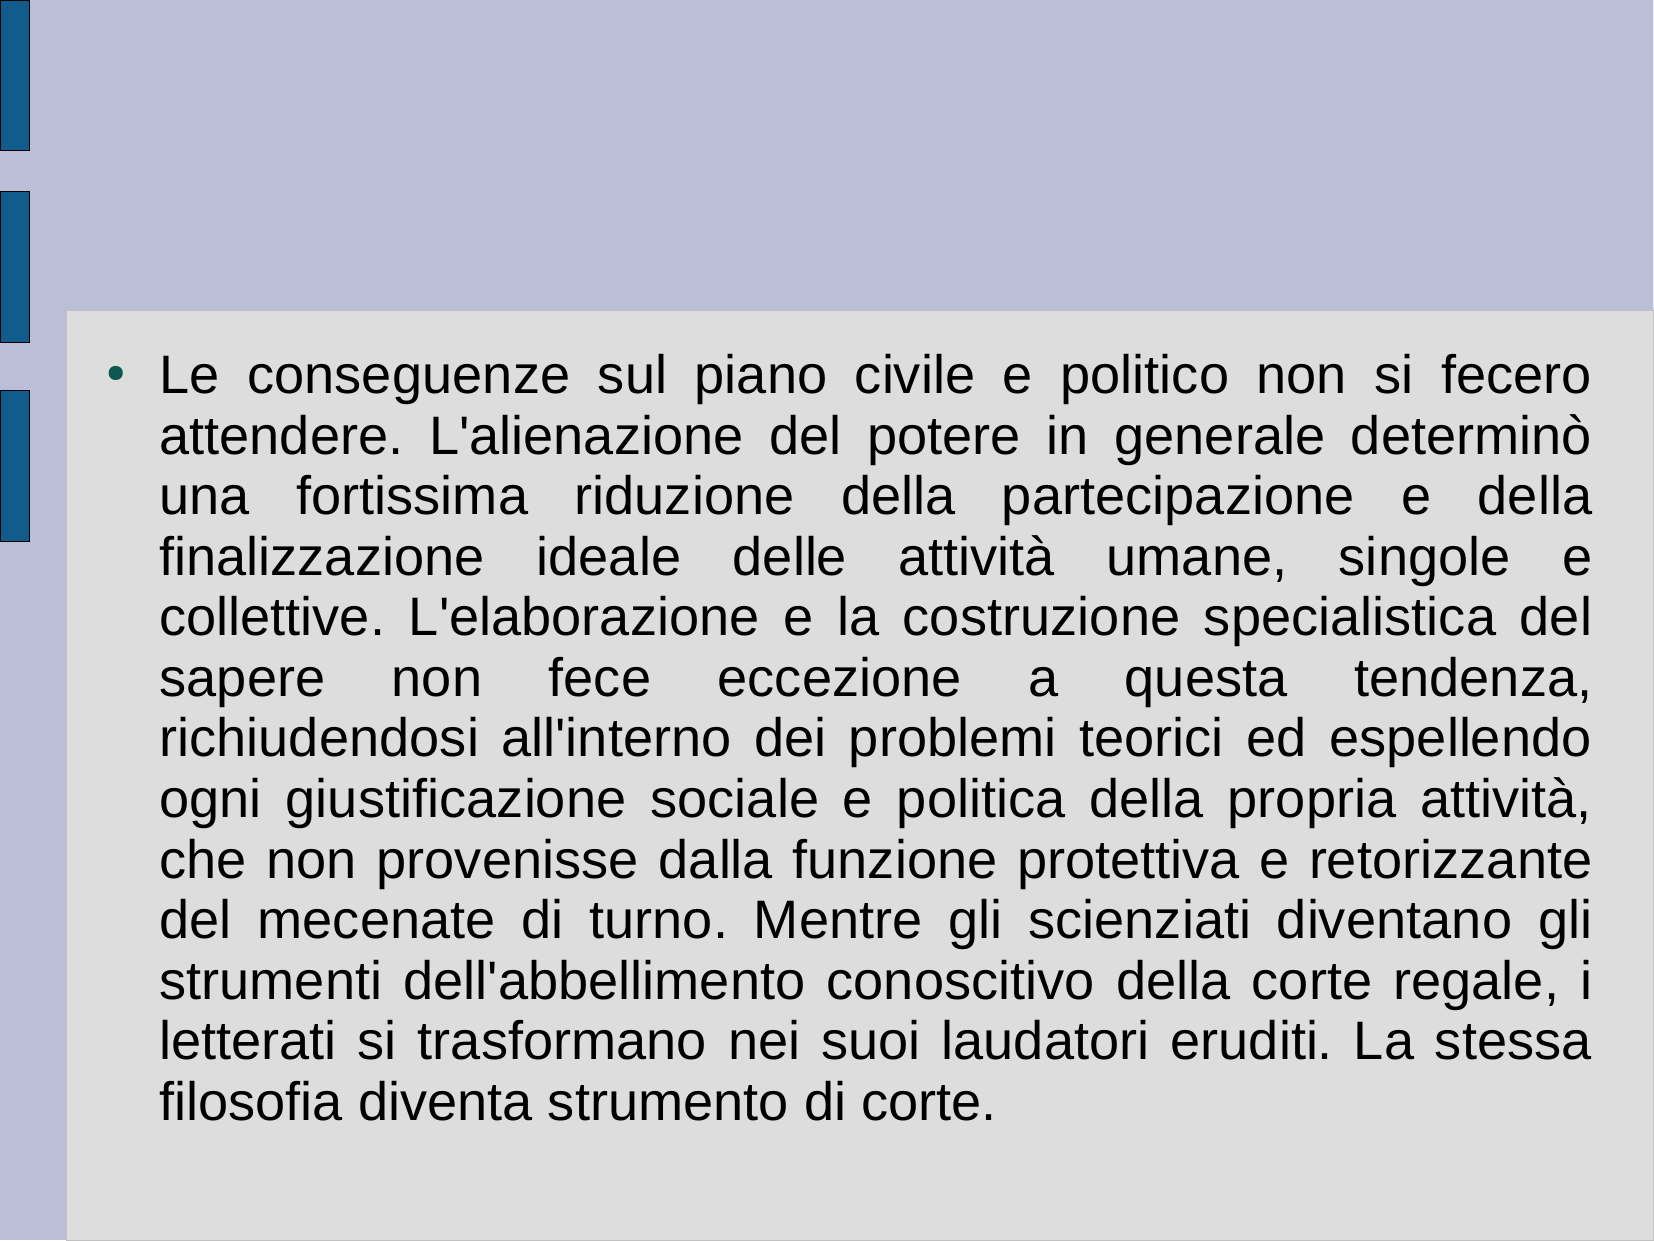

#
Le conseguenze sul piano civile e politico non si fecero attendere. L'alienazione del potere in generale determinò una fortissima riduzione della partecipazione e della finalizzazione ideale delle attività umane, singole e collettive. L'elaborazione e la costruzione specialistica del sapere non fece eccezione a questa tendenza, richiudendosi all'interno dei problemi teorici ed espellendo ogni giustificazione sociale e politica della propria attività, che non provenisse dalla funzione protettiva e retorizzante del mecenate di turno. Mentre gli scienziati diventano gli strumenti dell'abbellimento conoscitivo della corte regale, i letterati si trasformano nei suoi laudatori eruditi. La stessa filosofia diventa strumento di corte.